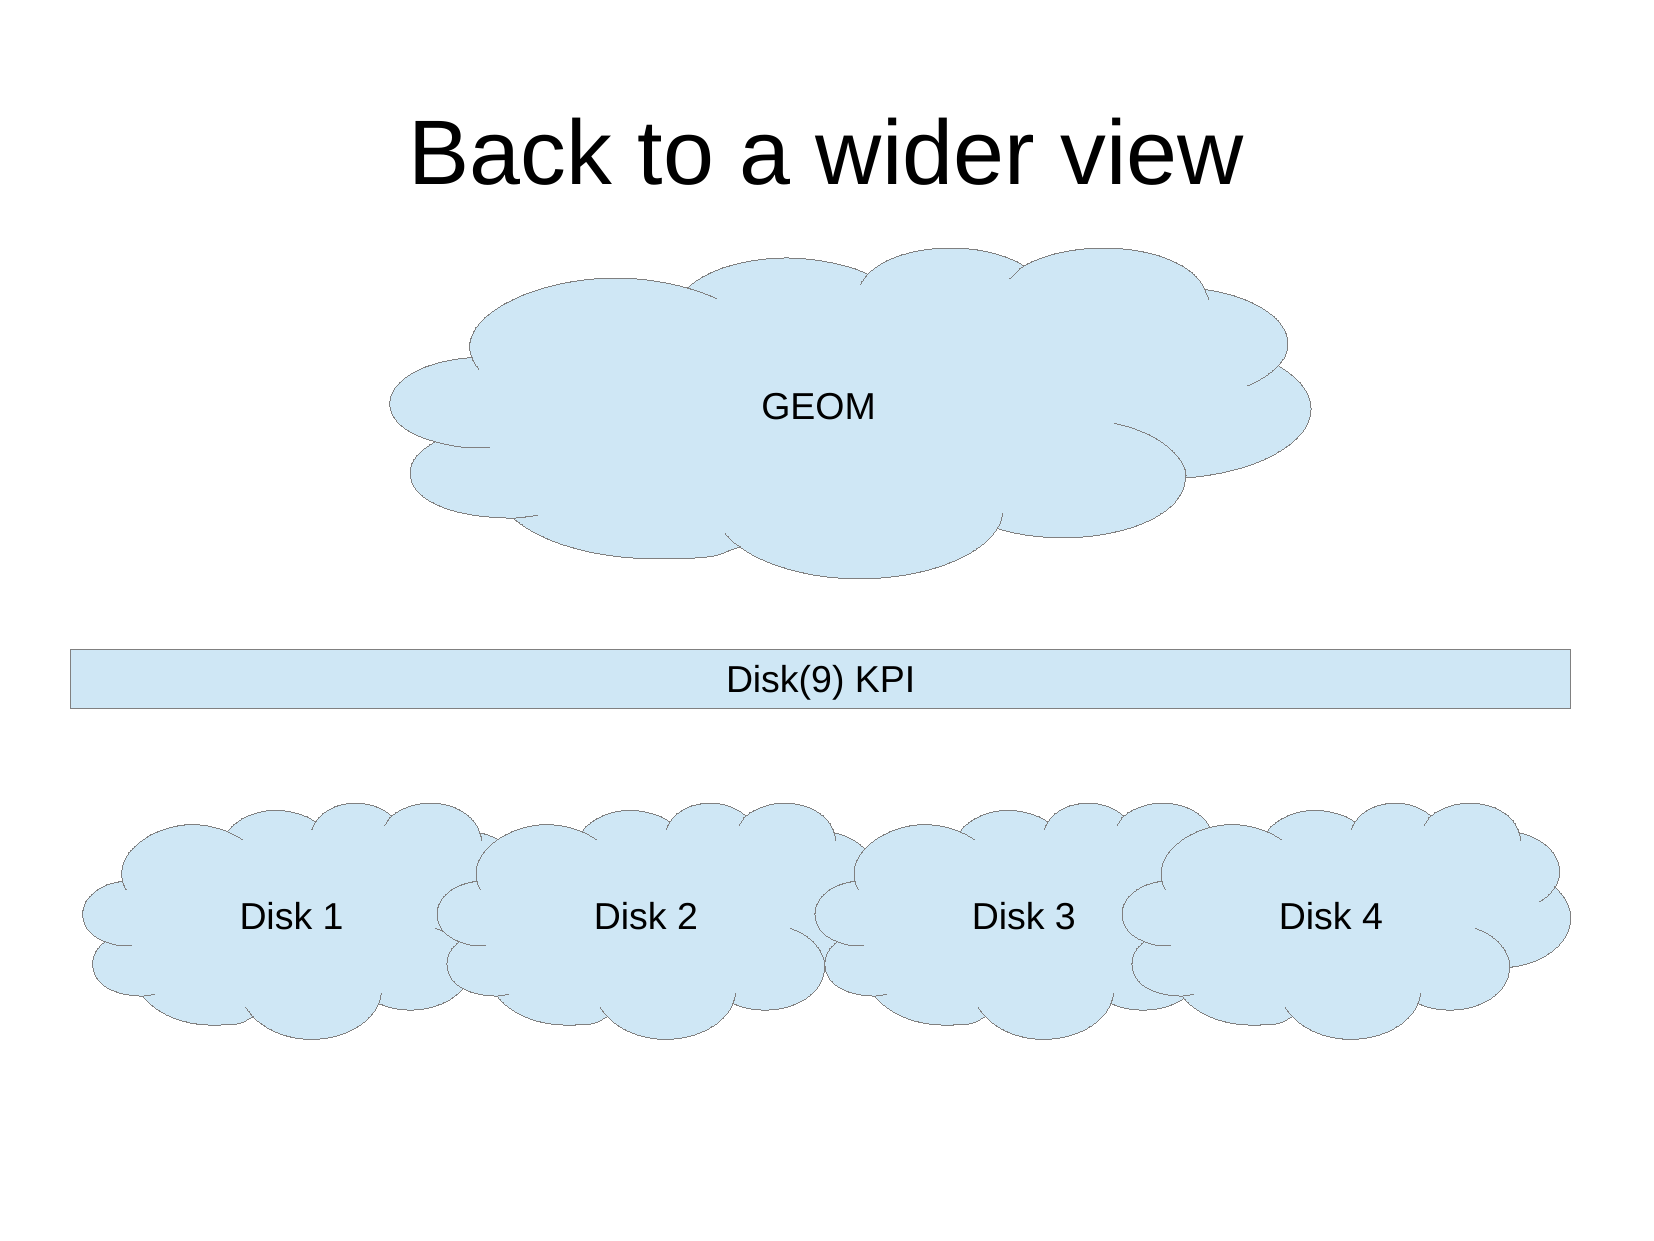

# Back to a wider view
GEOM
Disk(9) KPI
Disk 1
Disk 2
Disk 3
Disk 4